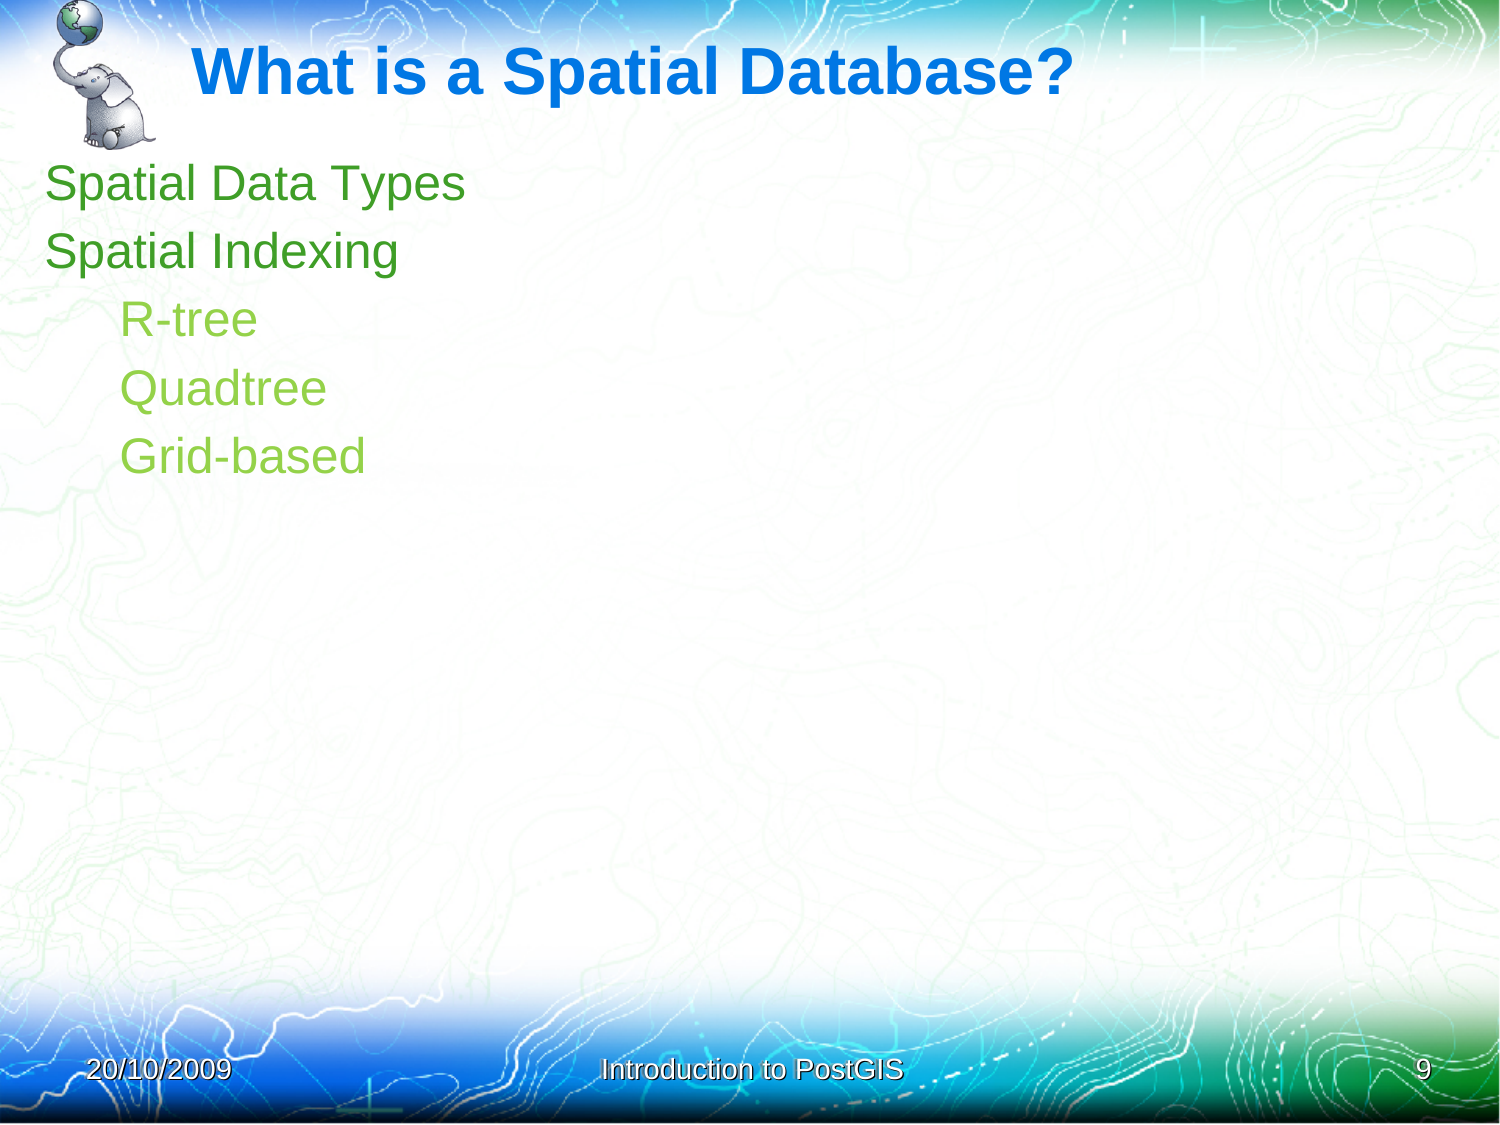

# What is a Spatial Database?
Spatial Data Types
Spatial Indexing
R-tree
Quadtree
Grid-based
20/10/2009
Introduction to PostGIS
9